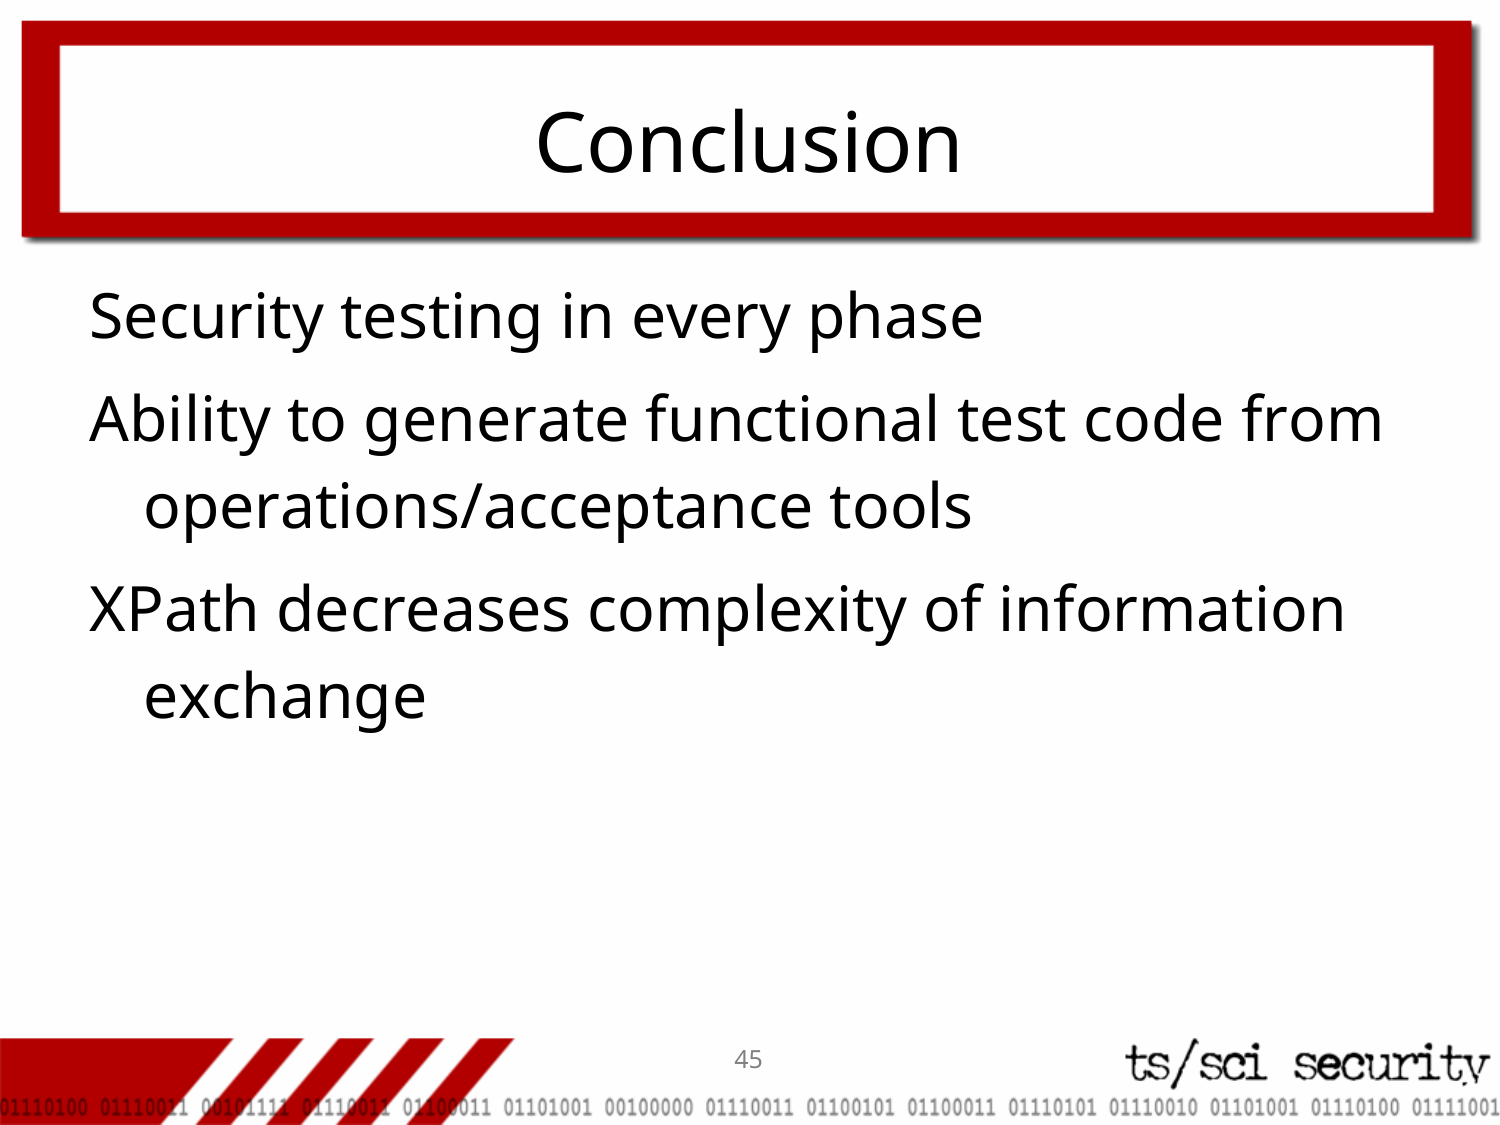

# Conclusion
Security testing in every phase
Ability to generate functional test code from operations/acceptance tools
XPath decreases complexity of information exchange
45